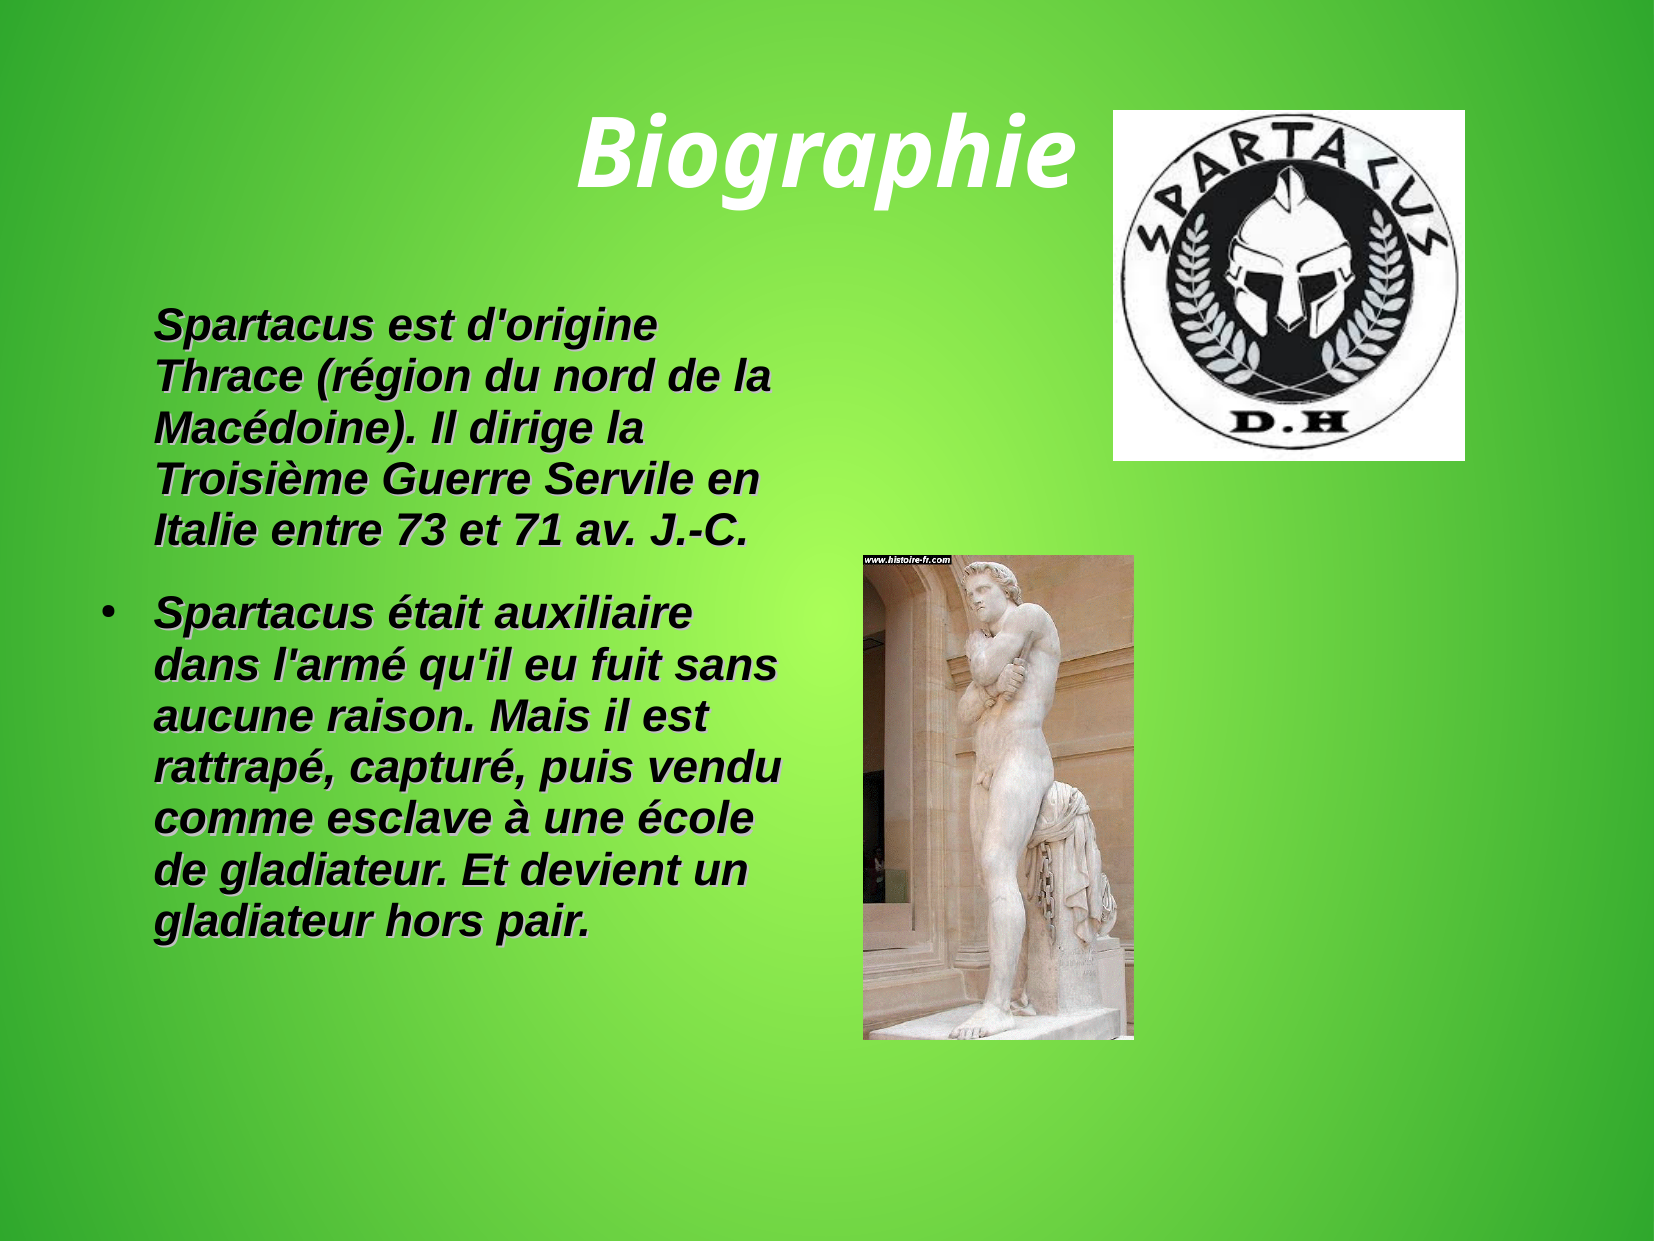

Biographie
# Spartacus est d'origine Thrace (région du nord de la Macédoine). Il dirige la Troisième Guerre Servile en Italie entre 73 et 71 av. J.-C.
Spartacus était auxiliaire dans l'armé qu'il eu fuit sans aucune raison. Mais il est rattrapé, capturé, puis vendu comme esclave à une école de gladiateur. Et devient un gladiateur hors pair.